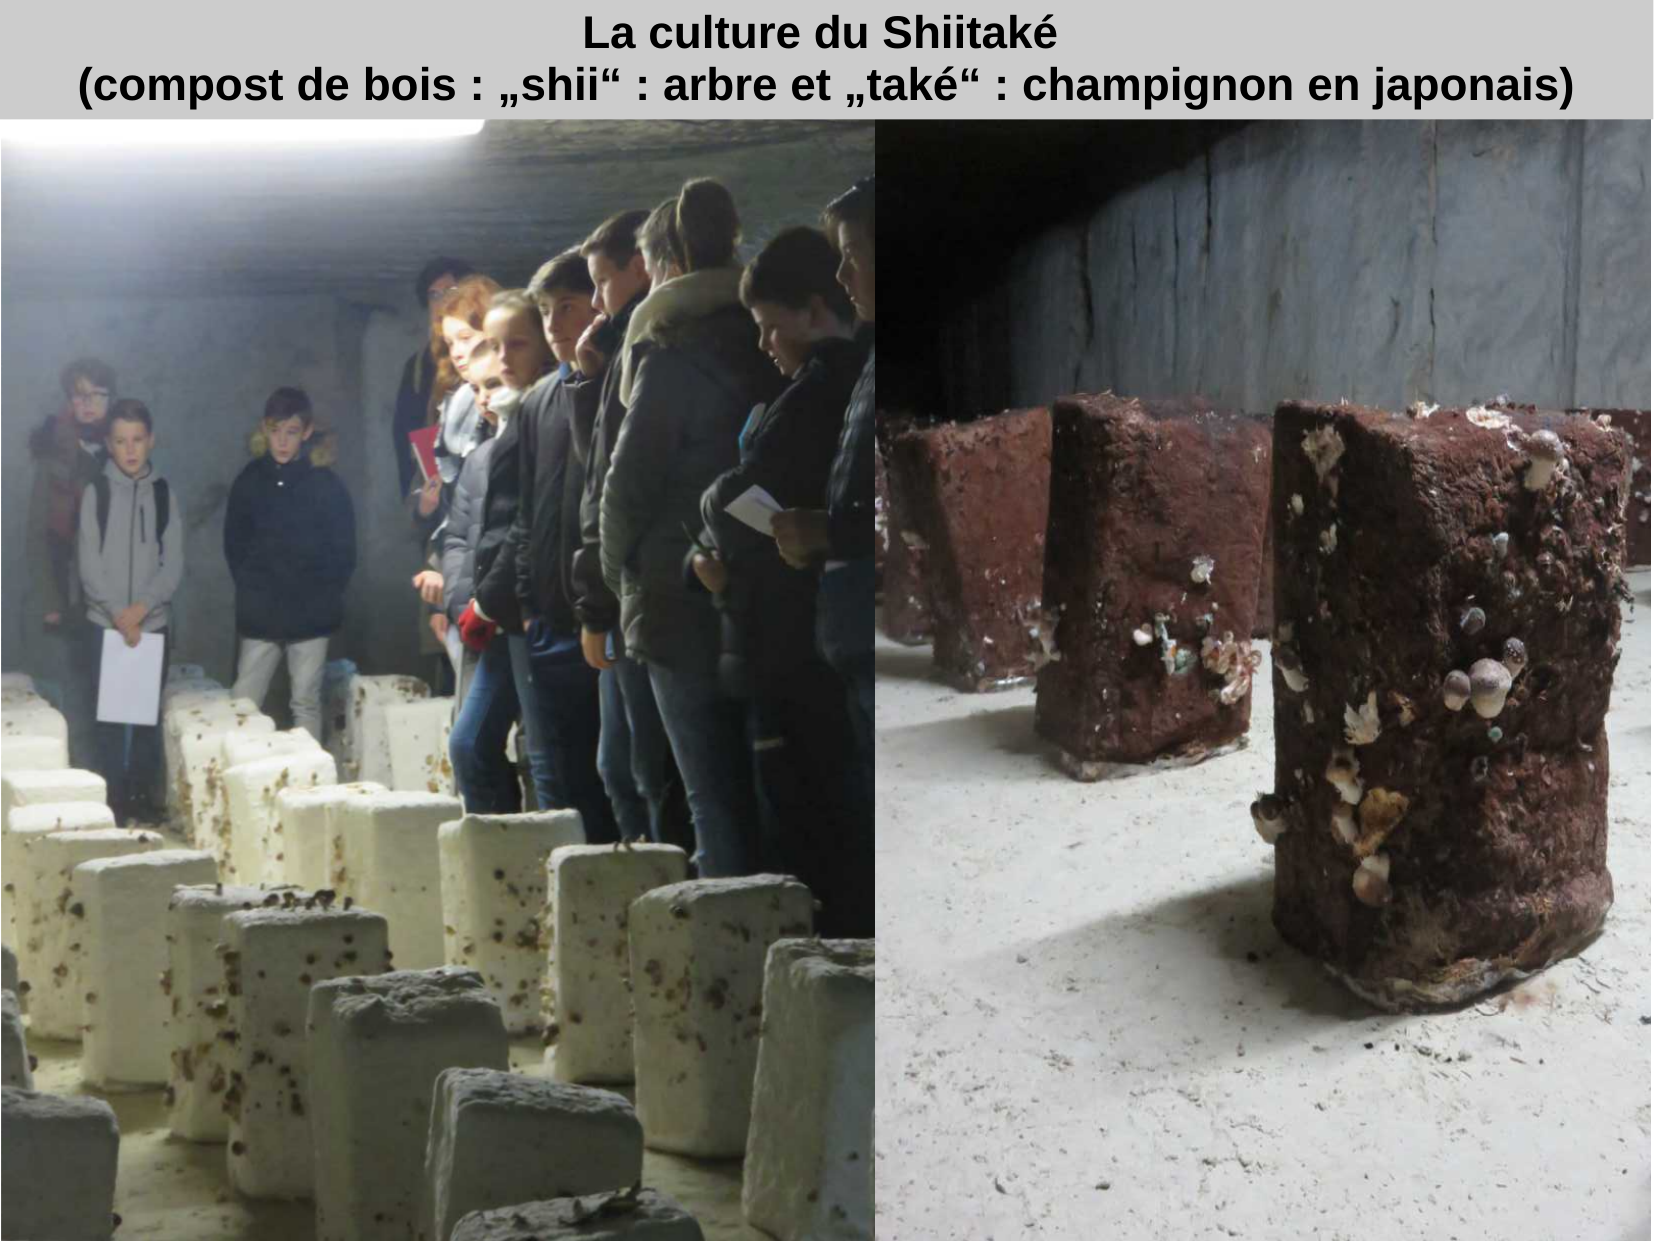

La culture du Shiitaké
(compost de bois : „shii“ : arbre et „také“ : champignon en japonais)